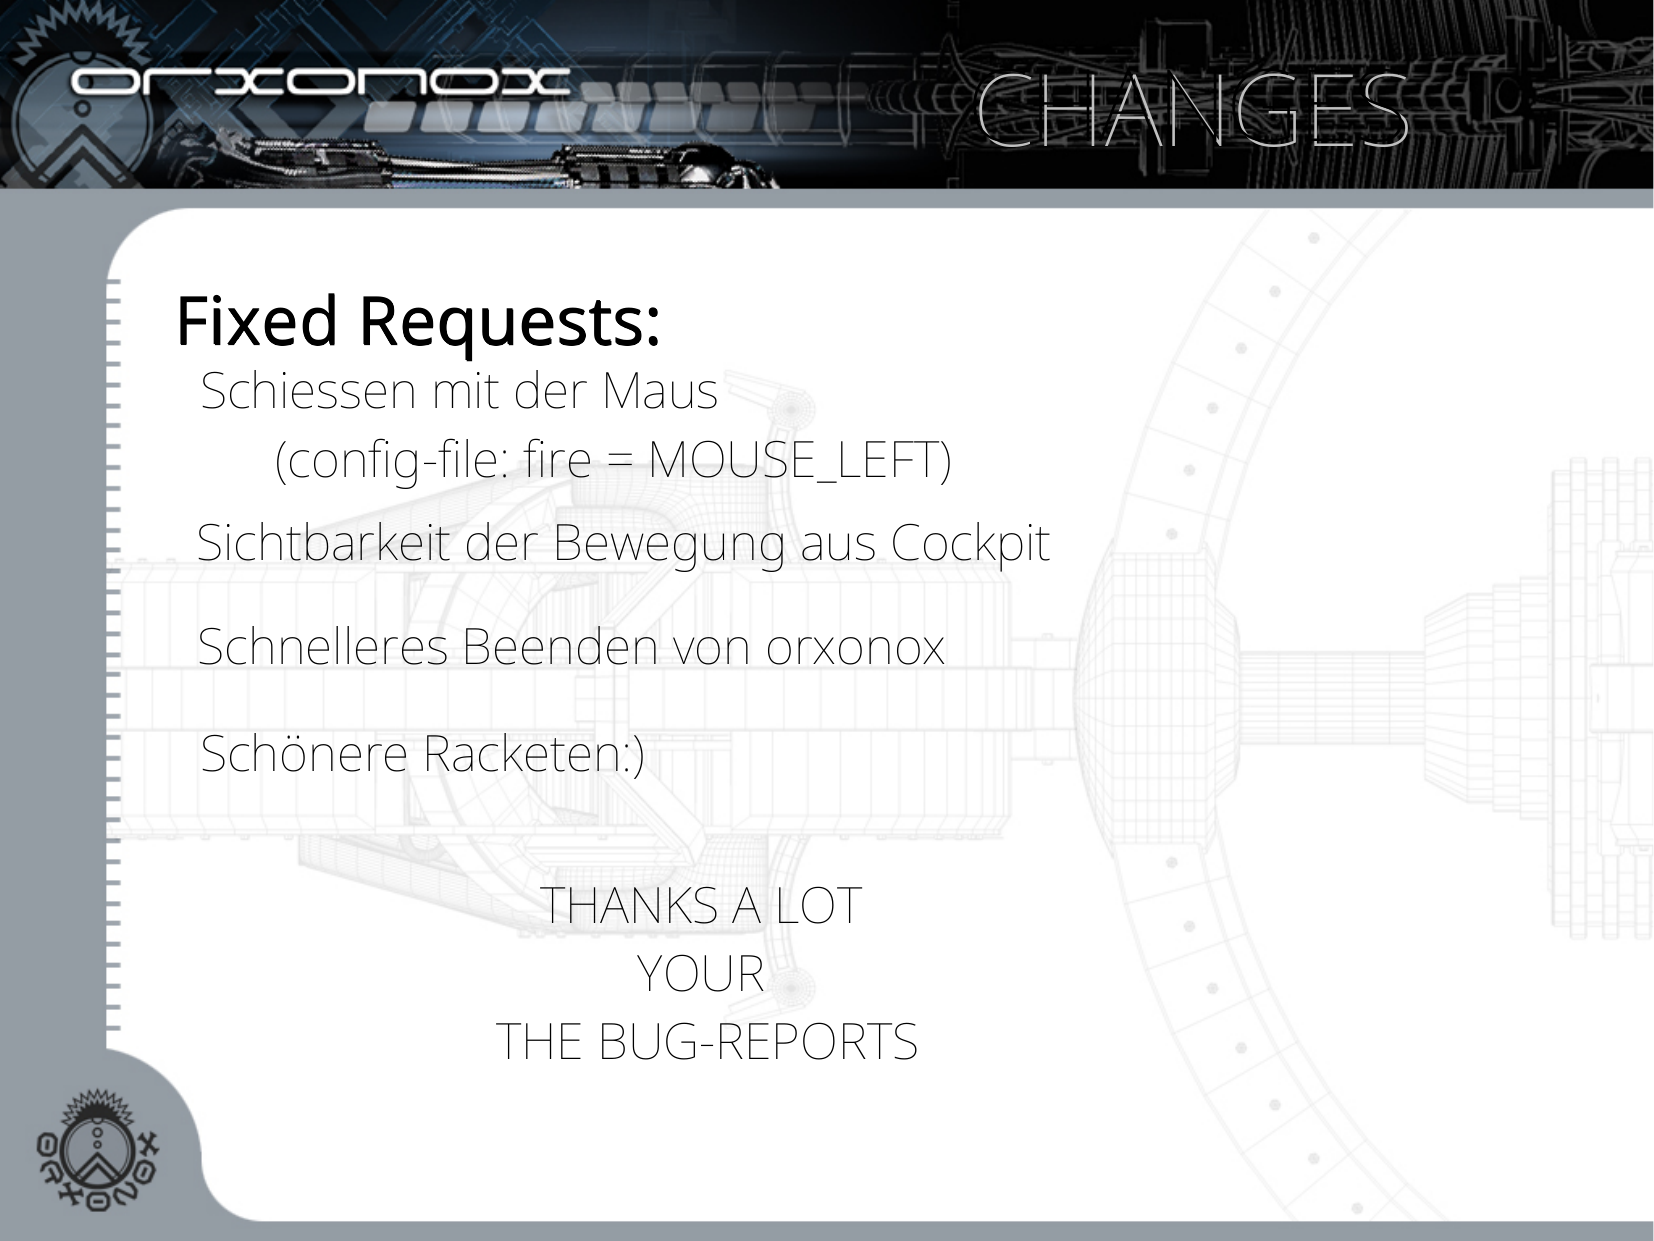

CHANGES
Fixed Requests:
Schiessen mit der Maus
	(config-file: fire = MOUSE_LEFT)
Sichtbarkeit der Bewegung aus Cockpit
Schnelleres Beenden von orxonox
Schönere Racketen:)
THANKS A LOT
YOUR
 THE BUG-REPORTS